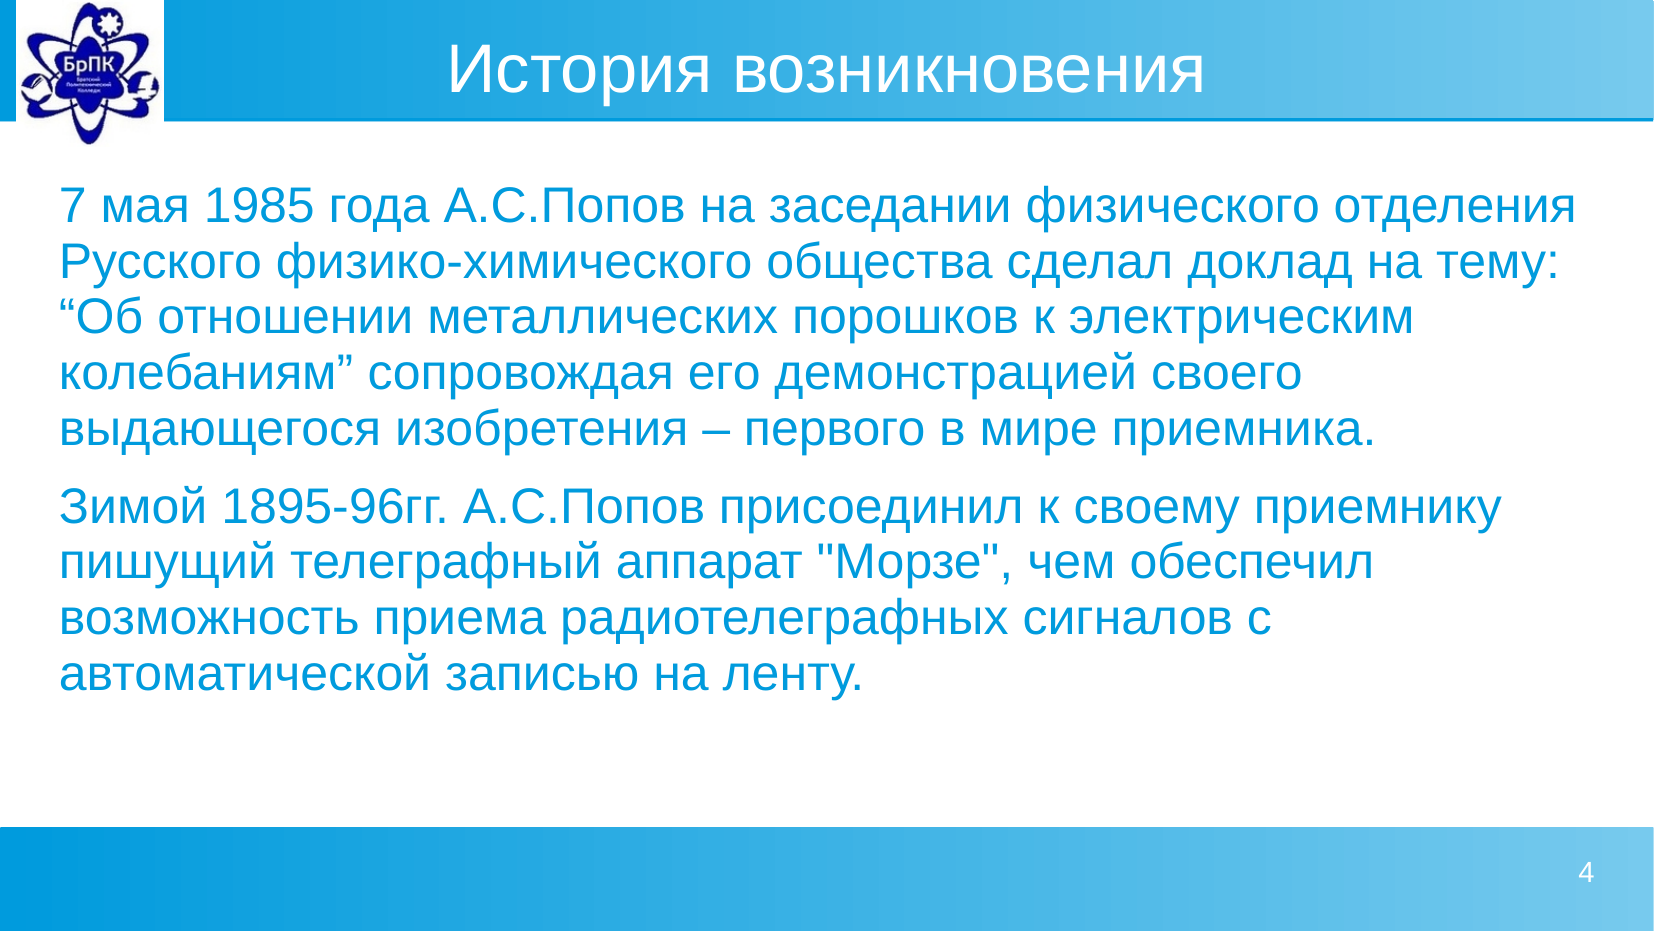

# История возникновения
7 мая 1985 года А.С.Попов на заседании физического отделения Русского физико-химического общества сделал доклад на тему: “Об отношении металлических порошков к электрическим колебаниям” сопровождая его демонстрацией своего выдающегося изобретения – первого в мире приемника.
Зимой 1895-96гг. А.С.Попов присоединил к своему приемнику пишущий телеграфный аппарат "Морзе", чем обеспечил возможность приема радиотелеграфных сигналов с автоматической записью на ленту.
4